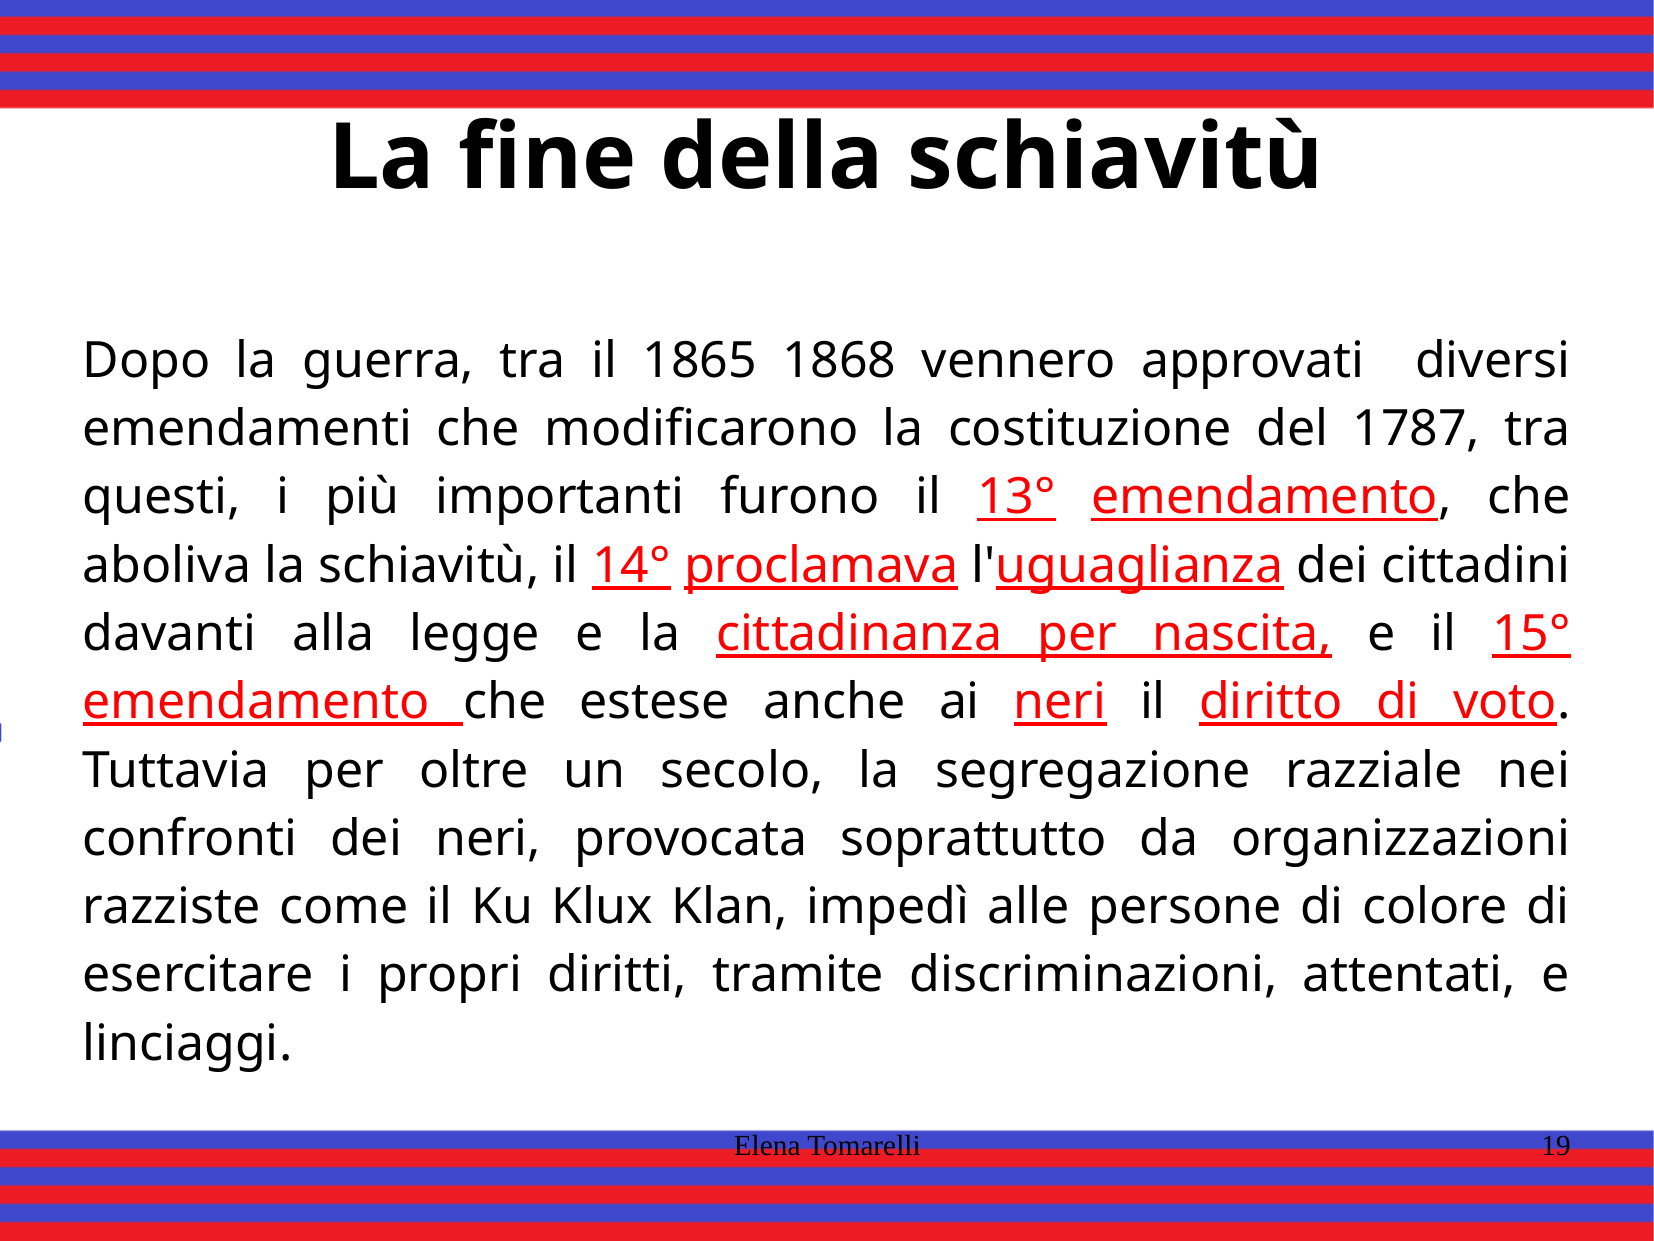

# La fine della schiavitù
Dopo la guerra, tra il 1865 1868 vennero approvati diversi emendamenti che modificarono la costituzione del 1787, tra questi, i più importanti furono il 13° emendamento, che aboliva la schiavitù, il 14° proclamava l'uguaglianza dei cittadini davanti alla legge e la cittadinanza per nascita, e il 15° emendamento che estese anche ai neri il diritto di voto. Tuttavia per oltre un secolo, la segregazione razziale nei confronti dei neri, provocata soprattutto da organizzazioni razziste come il Ku Klux Klan, impedì alle persone di colore di esercitare i propri diritti, tramite discriminazioni, attentati, e linciaggi.
Elena Tomarelli
19